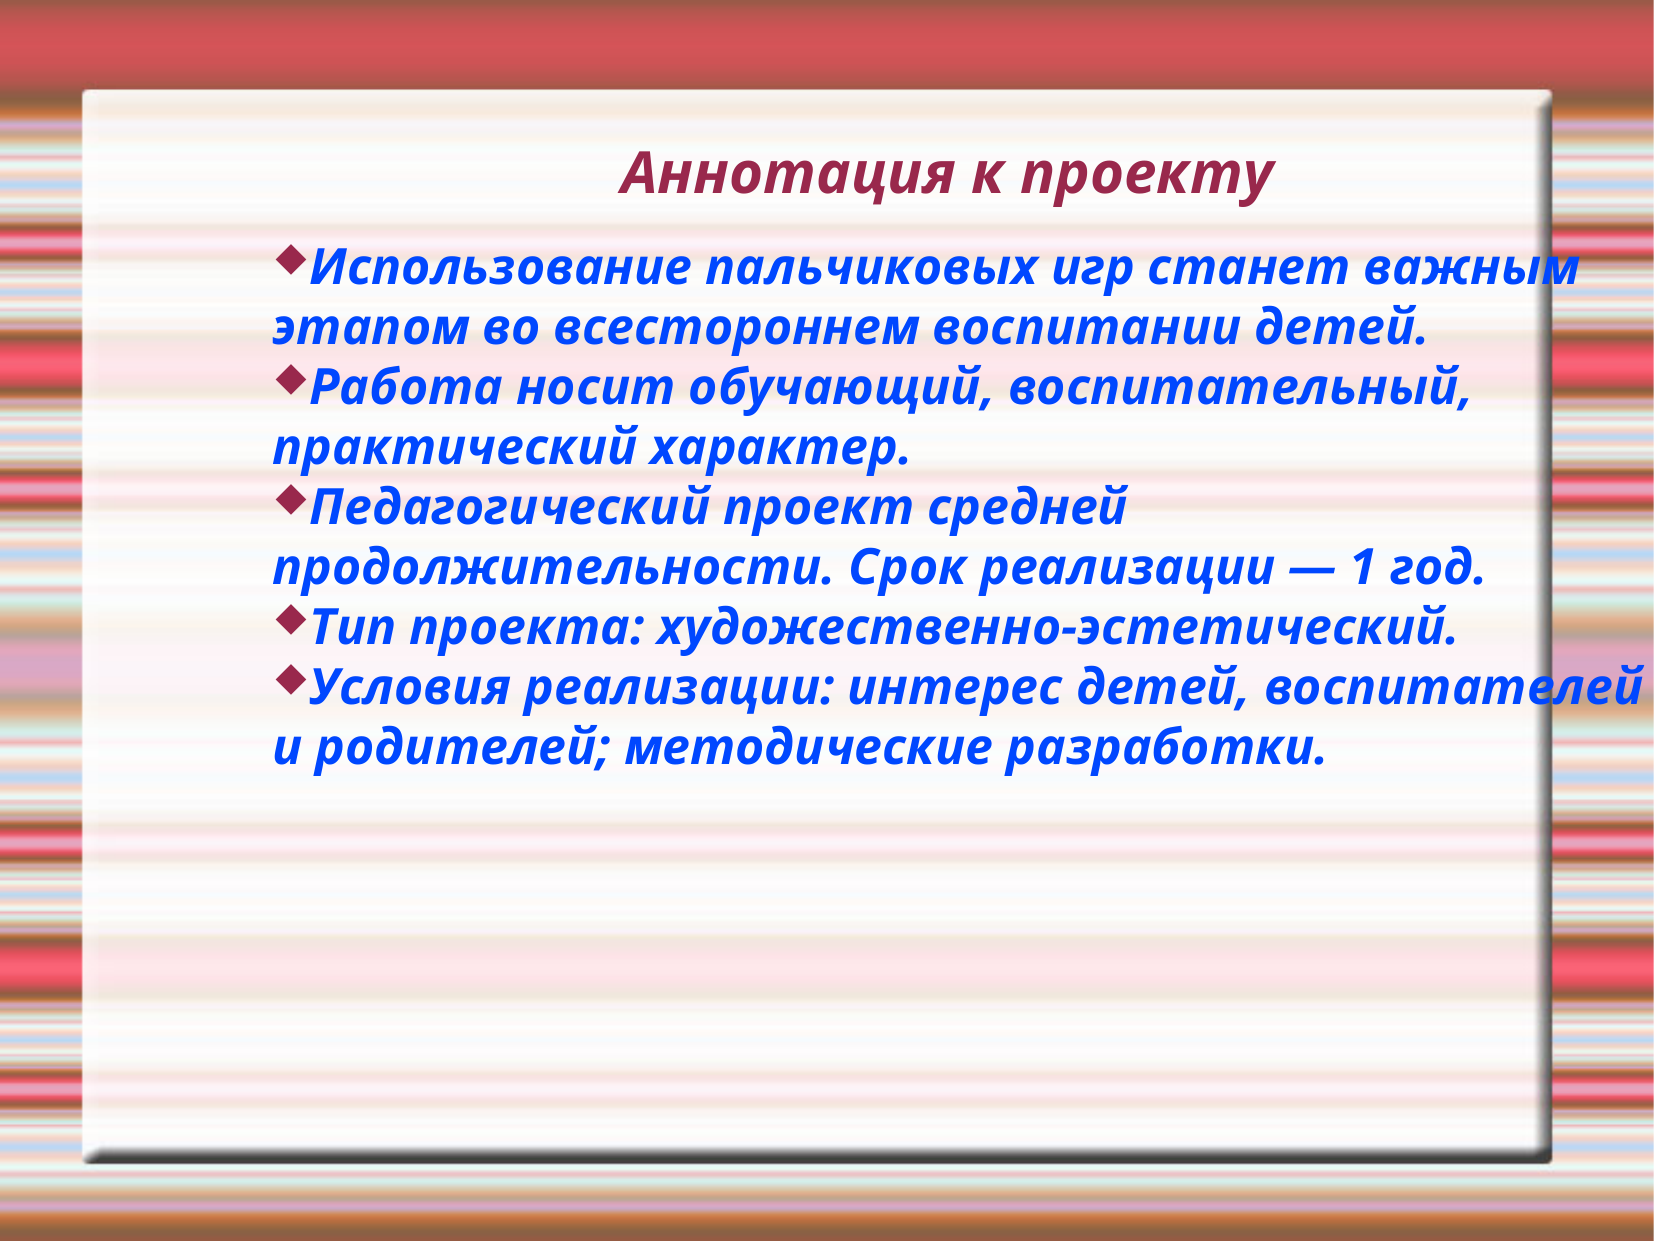

# Аннотация к проекту
Использование пальчиковых игр станет важным этапом во всестороннем воспитании детей.
Работа носит обучающий, воспитательный, практический характер.
Педагогический проект средней продолжительности. Срок реализации — 1 год.
Тип проекта: художественно-эстетический.
Условия реализации: интерес детей, воспитателей и родителей; методические разработки.